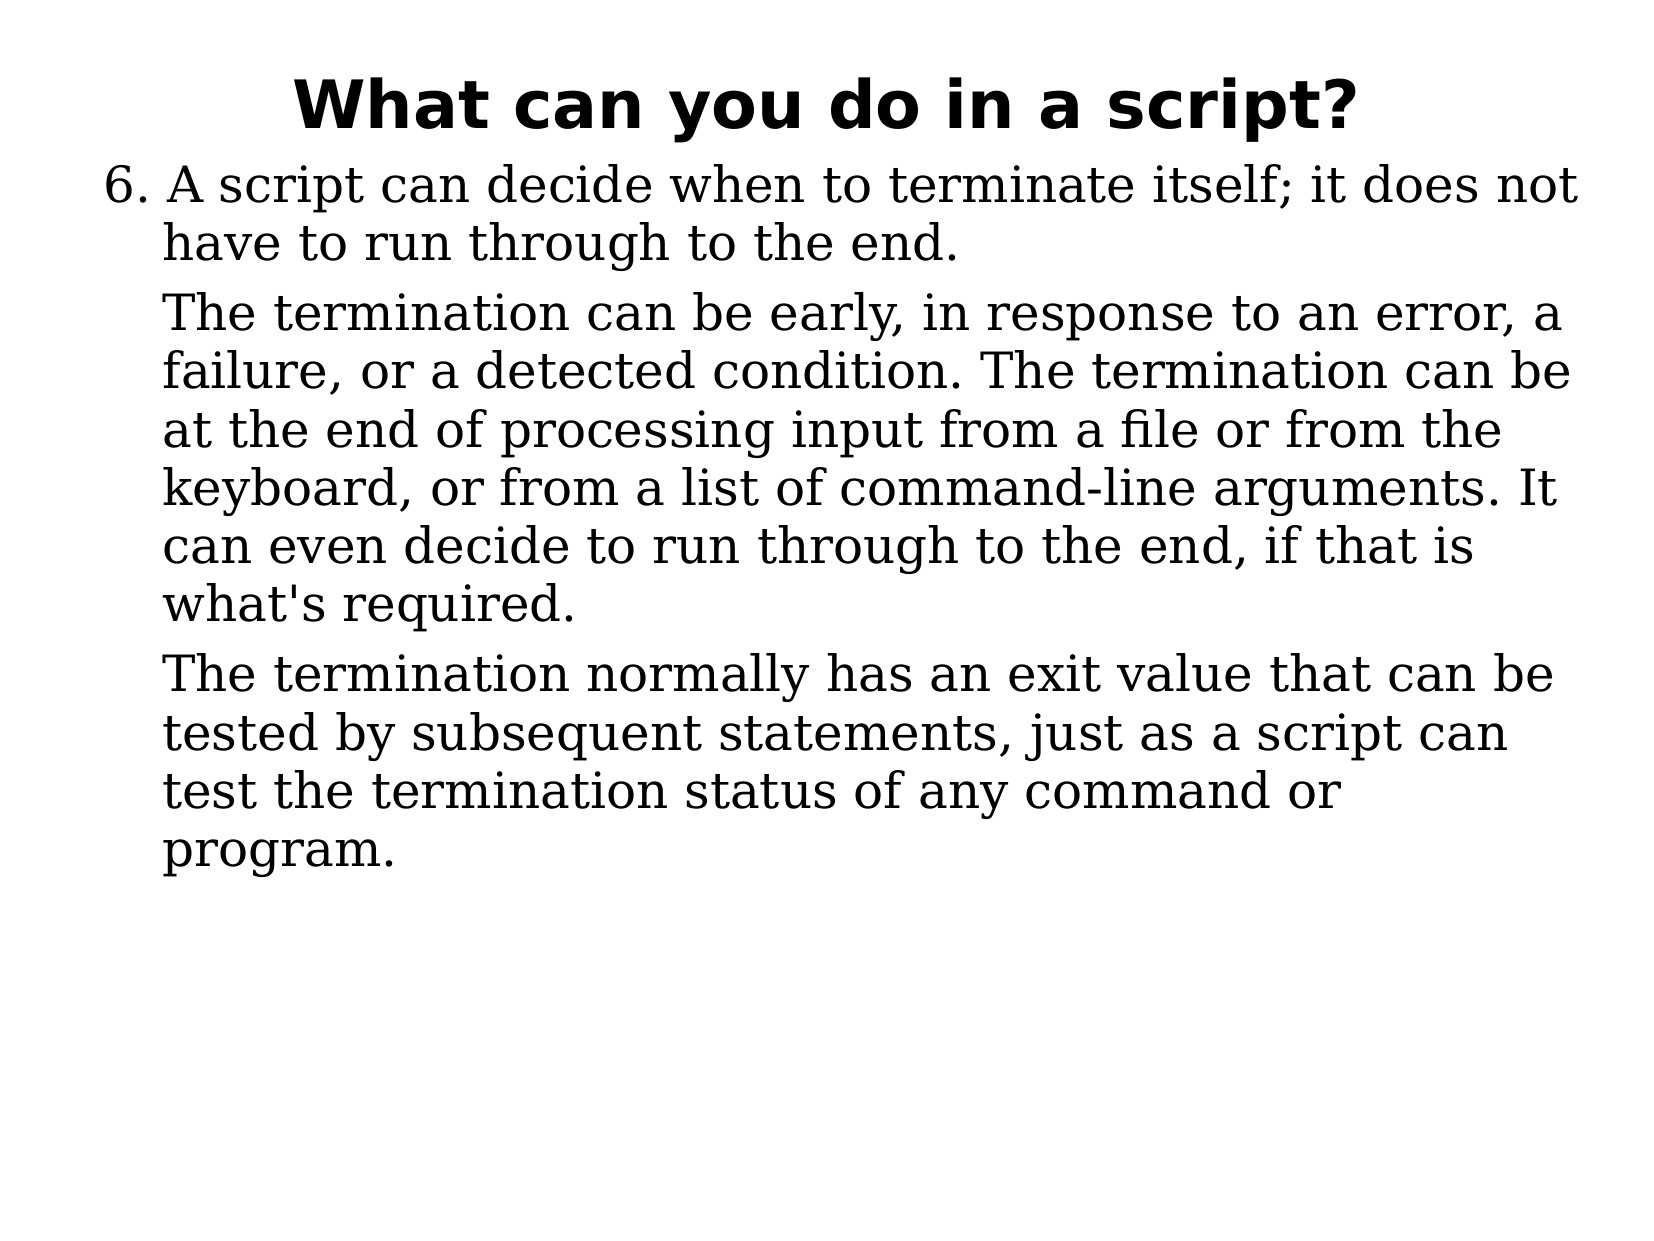

What can you do in a script?
6. A script can decide when to terminate itself; it does not have to run through to the end.
The termination can be early, in response to an error, a failure, or a detected condition. The termination can be at the end of processing input from a file or from the keyboard, or from a list of command-line arguments. It can even decide to run through to the end, if that is what's required.
The termination normally has an exit value that can be tested by subsequent statements, just as a script can test the termination status of any command or program.